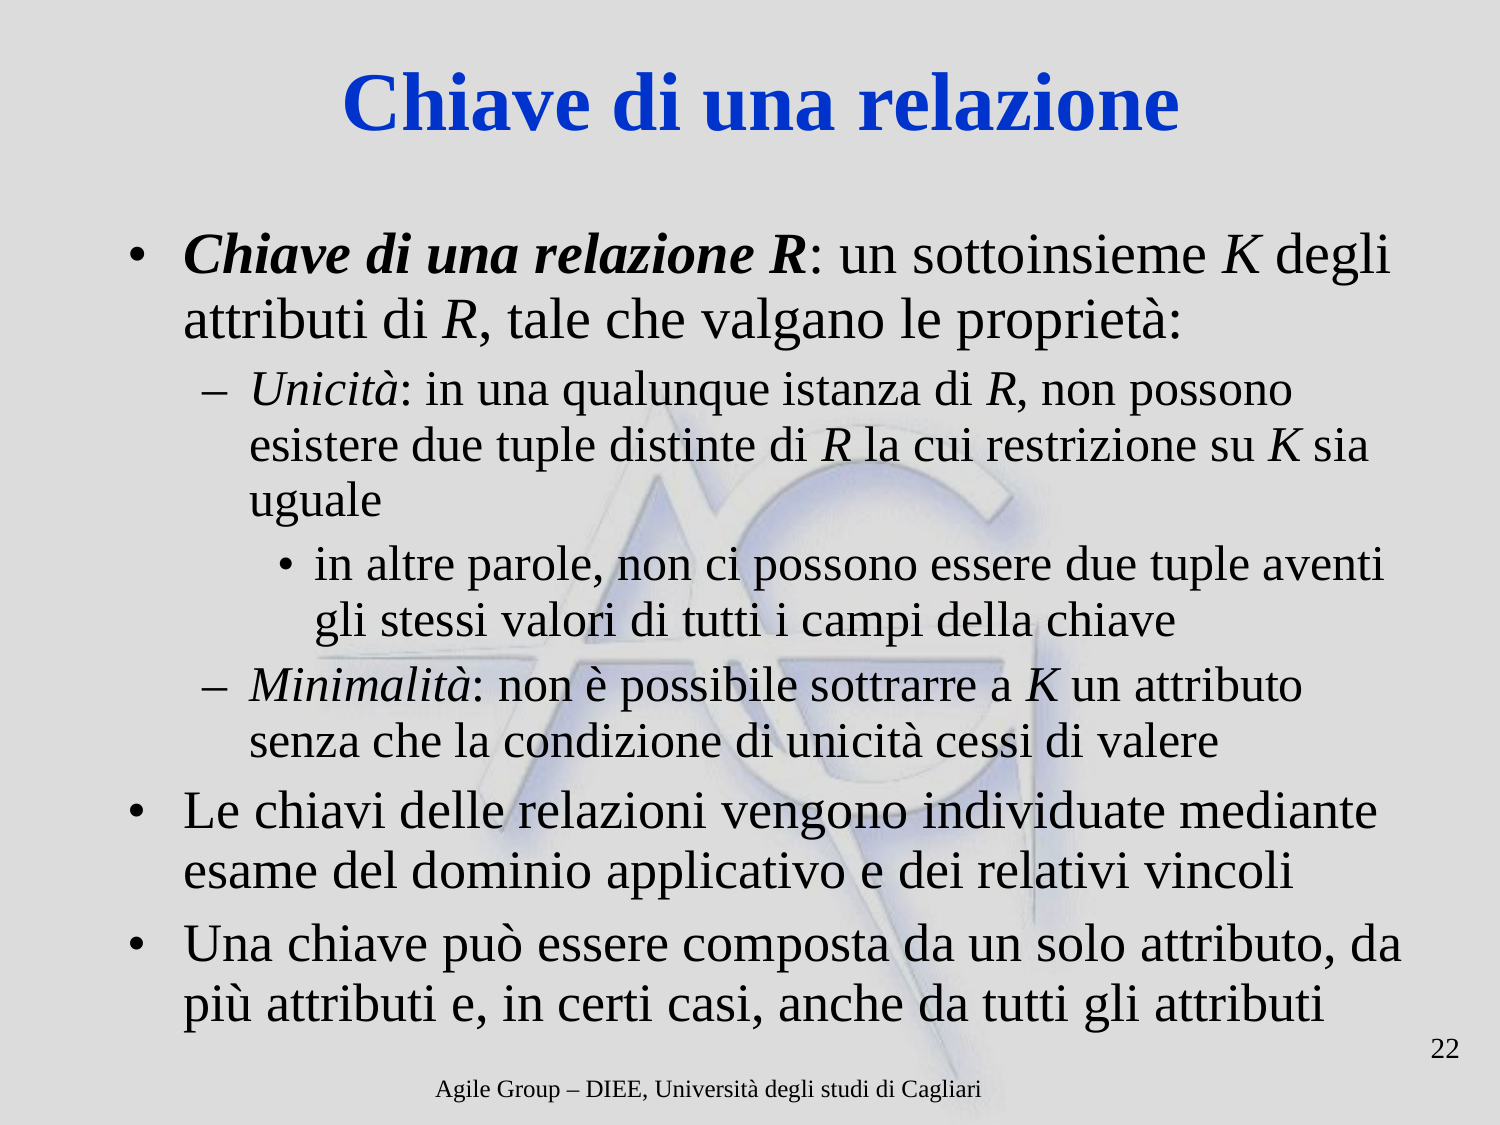

# Chiave di una relazione
Chiave di una relazione R: un sottoinsieme K degli attributi di R, tale che valgano le proprietà:
Unicità: in una qualunque istanza di R, non possono esistere due tuple distinte di R la cui restrizione su K sia uguale
in altre parole, non ci possono essere due tuple aventi gli stessi valori di tutti i campi della chiave
Minimalità: non è possibile sottrarre a K un attributo senza che la condizione di unicità cessi di valere
Le chiavi delle relazioni vengono individuate mediante esame del dominio applicativo e dei relativi vincoli
Una chiave può essere composta da un solo attributo, da più attributi e, in certi casi, anche da tutti gli attributi
22